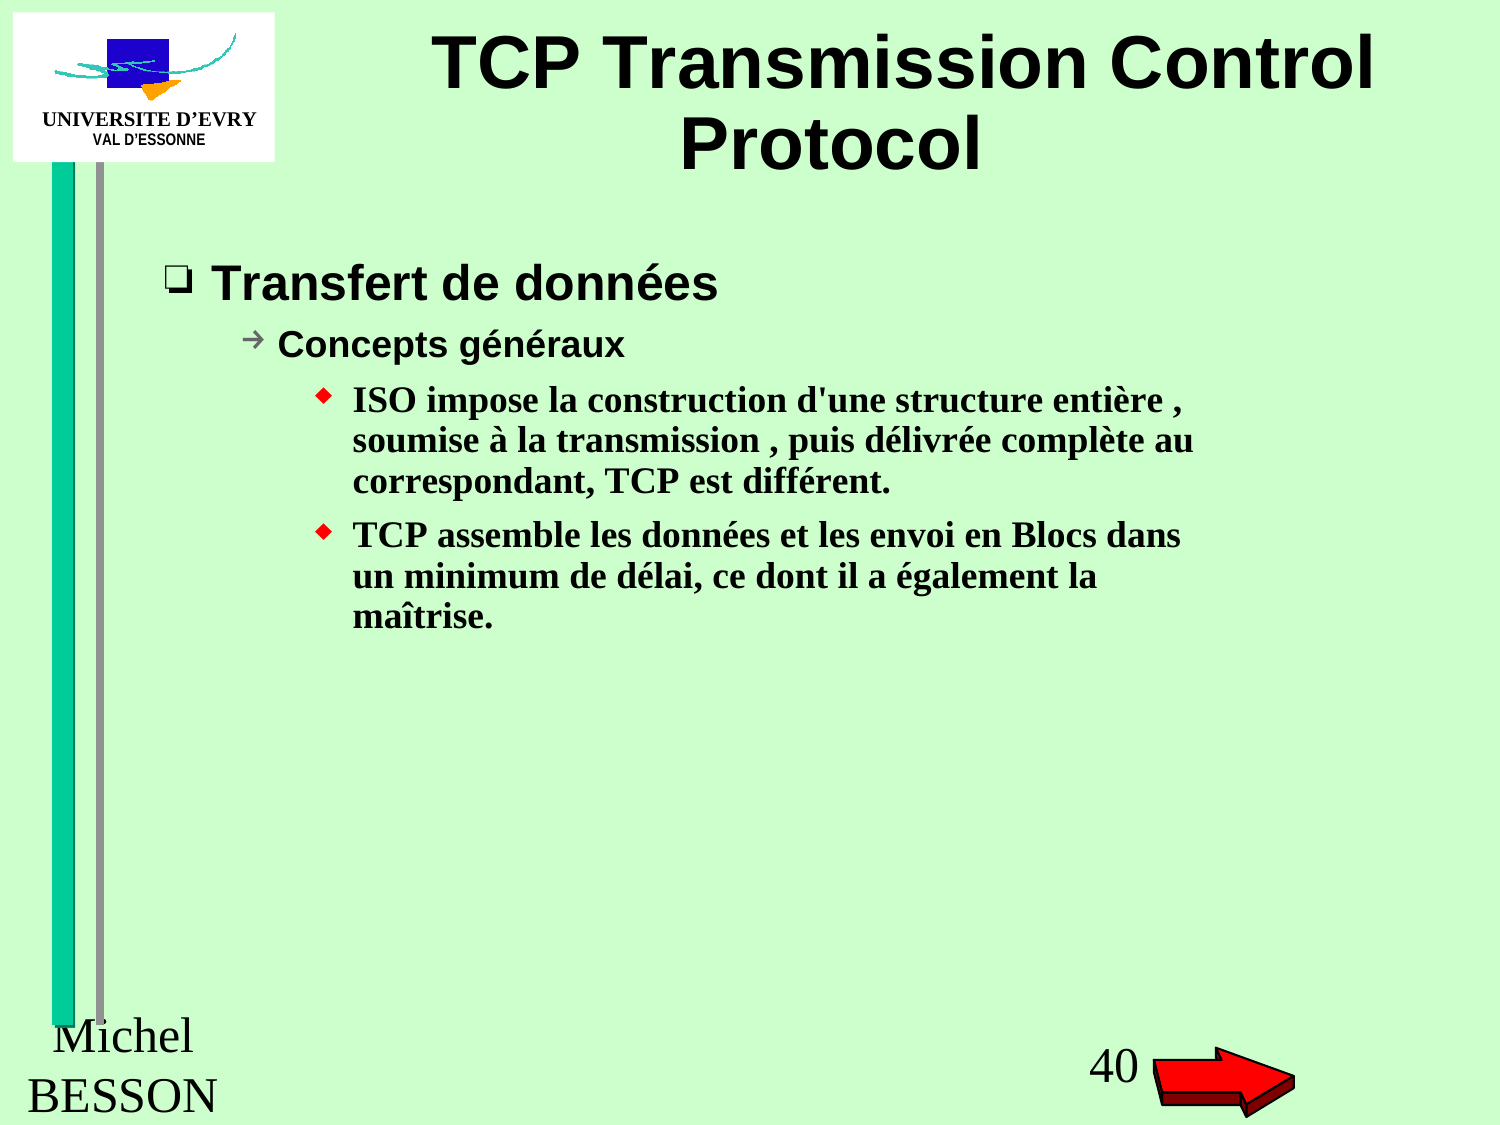

# TCP Transmission Control Protocol
Transfert de données
Concepts généraux
ISO impose la construction d'une structure entière , soumise à la transmission , puis délivrée complète au correspondant, TCP est différent.
TCP assemble les données et les envoi en Blocs dans un minimum de délai, ce dont il a également la maîtrise.
40